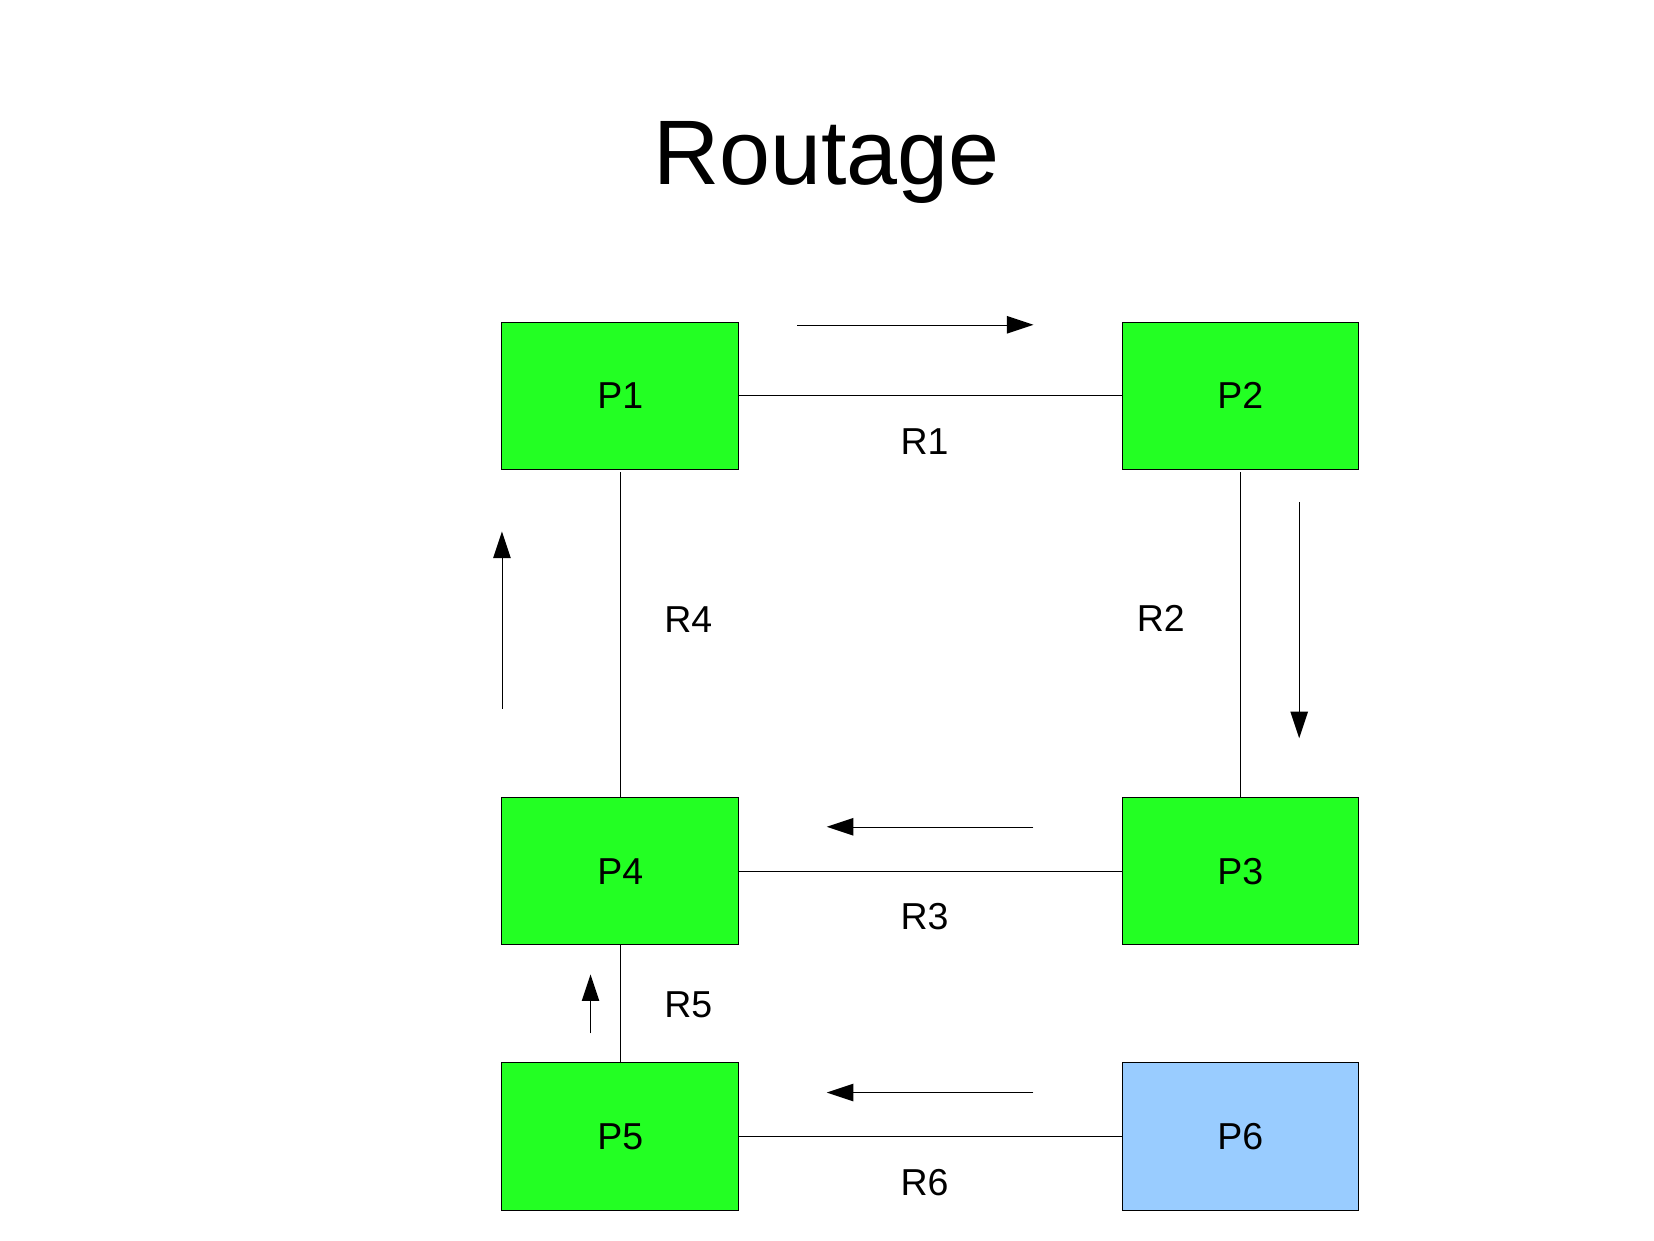

# Routage
P1
P2
R1
R2
R4
P4
P3
R3
R5
P5
P6
R6